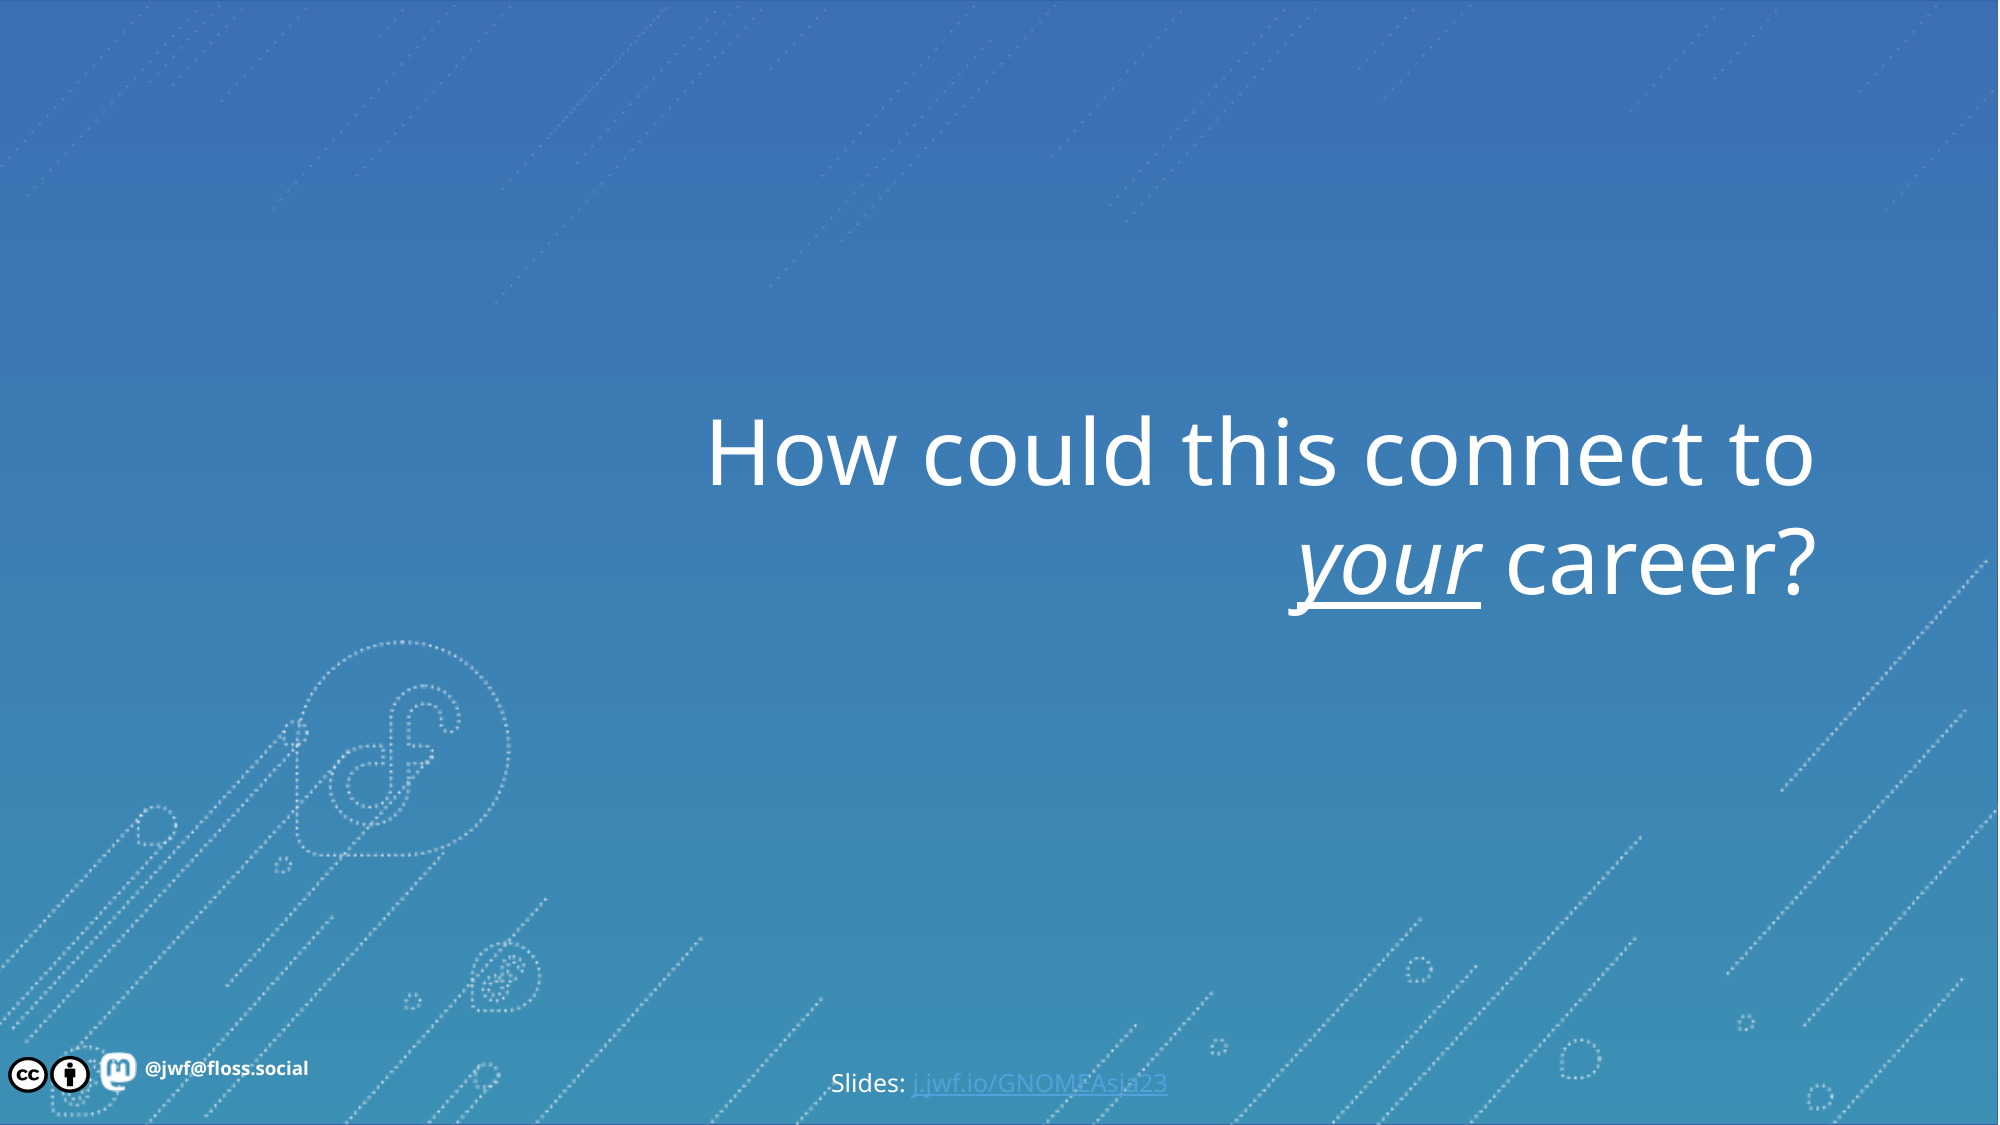

# How could this connect to your career?
@jwf@floss.social
Slides: j.jwf.io/GNOMEAsia23